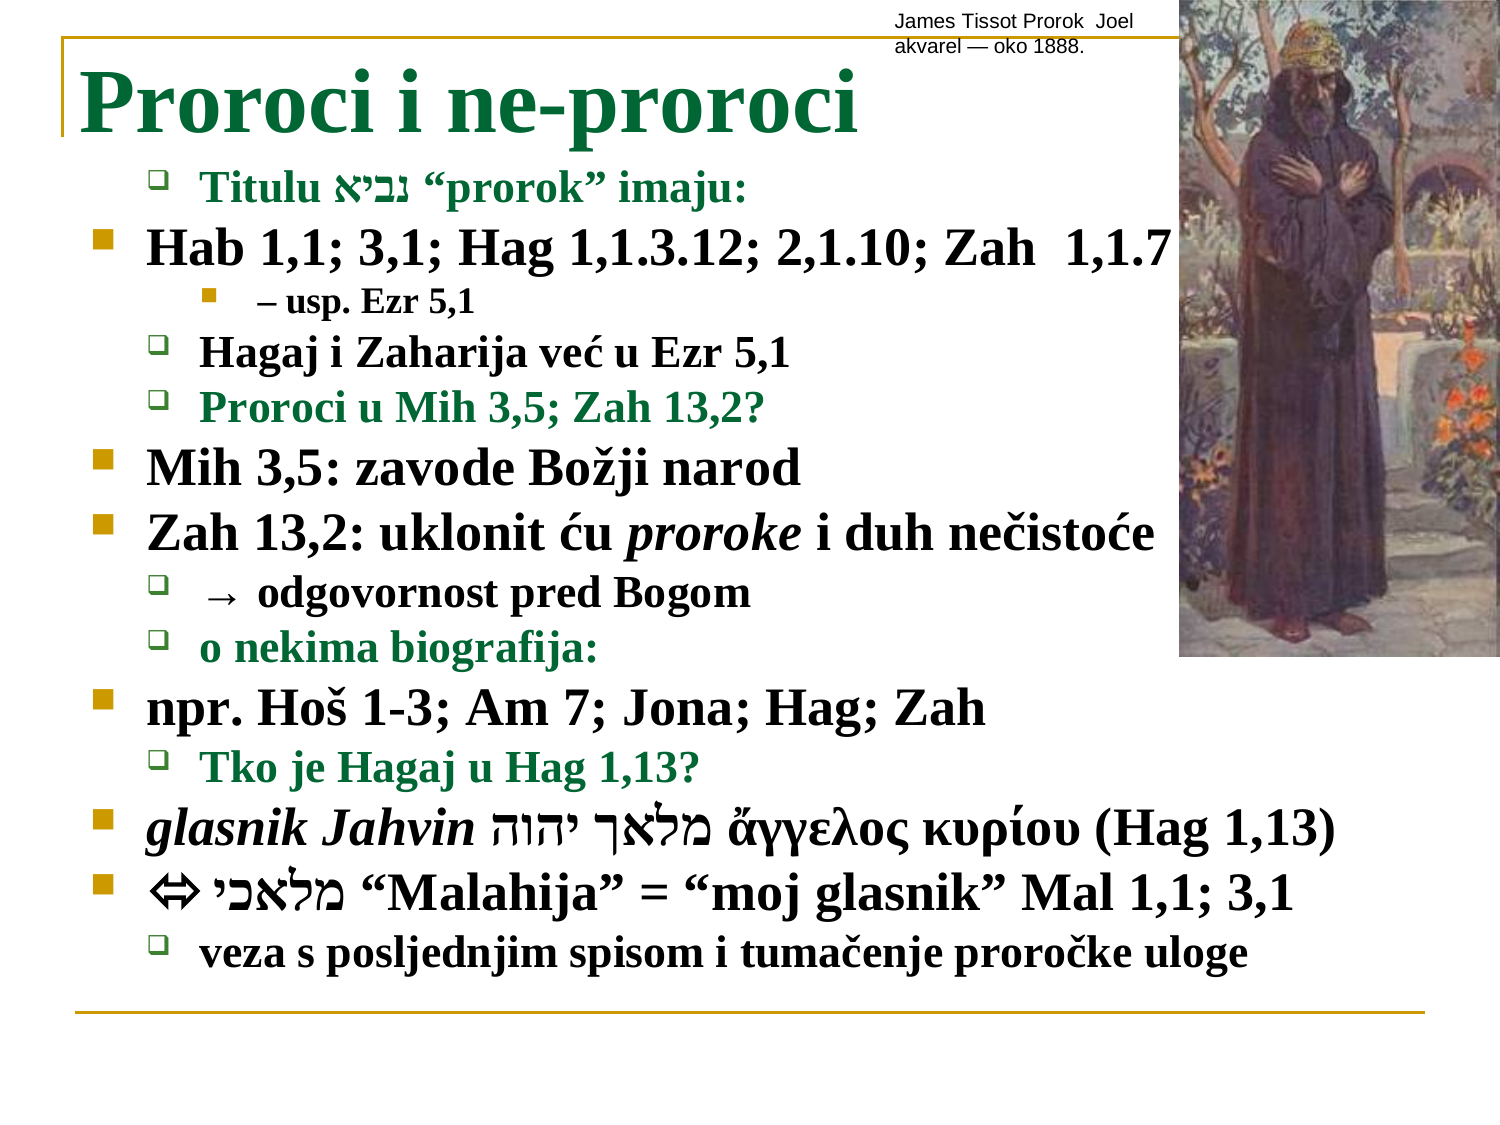

James Tissot Prorok Joel
akvarel — oko 1888.
# Proroci i ne-proroci
Titulu נביא “prorok” imaju:
Hab 1,1; 3,1; Hag 1,1.3.12; 2,1.10; Zah 1,1.7
– usp. Ezr 5,1
Hagaj i Zaharija već u Ezr 5,1
Proroci u Mih 3,5; Zah 13,2?
Mih 3,5: zavode Božji narod
Zah 13,2: uklonit ću proroke i duh nečistoće
→ odgovornost pred Bogom
o nekima biografija:
npr. Hoš 1-3; Am 7; Jona; Hag; Zah
Tko je Hagaj u Hag 1,13?
glasnik Jahvin מלאך יהוה ἄγγελος κυρίου (Hag 1,13)
 מלאכי “Malahija” = “moj glasnik” Mal 1,1; 3,1
veza s posljednjim spisom i tumačenje proročke uloge